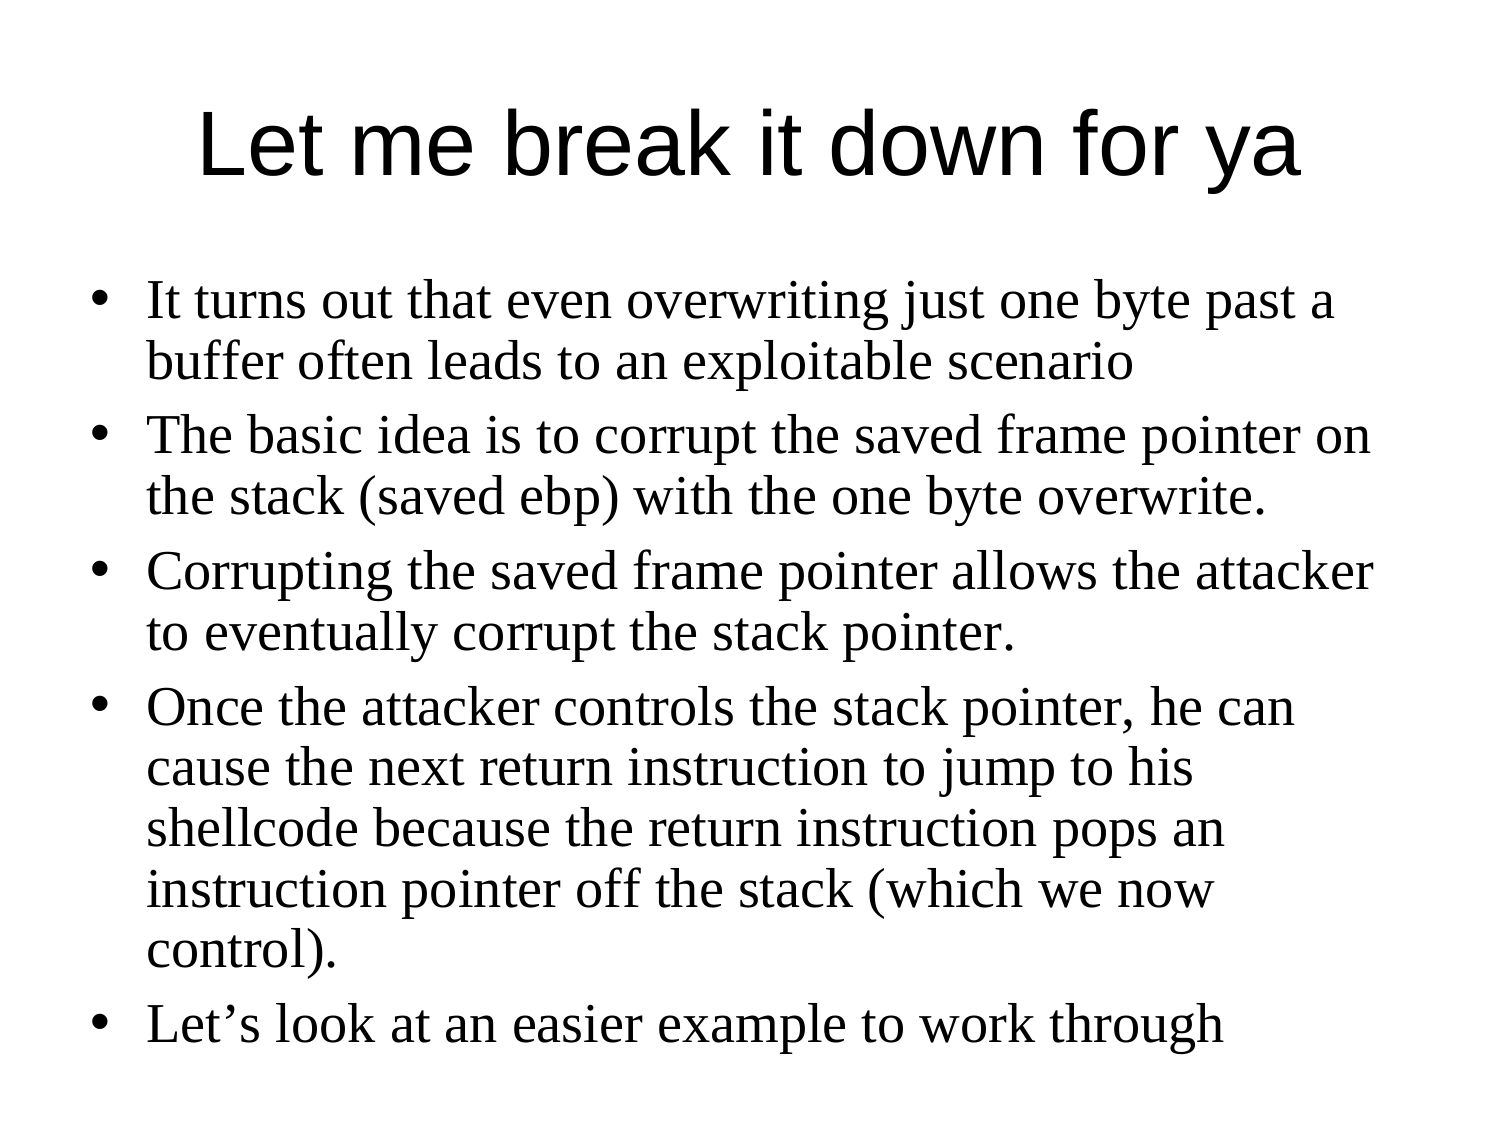

# Let me break it down for ya
It turns out that even overwriting just one byte past a buffer often leads to an exploitable scenario
The basic idea is to corrupt the saved frame pointer on the stack (saved ebp) with the one byte overwrite.
Corrupting the saved frame pointer allows the attacker to eventually corrupt the stack pointer.
Once the attacker controls the stack pointer, he can cause the next return instruction to jump to his shellcode because the return instruction pops an instruction pointer off the stack (which we now control).
Let’s look at an easier example to work through